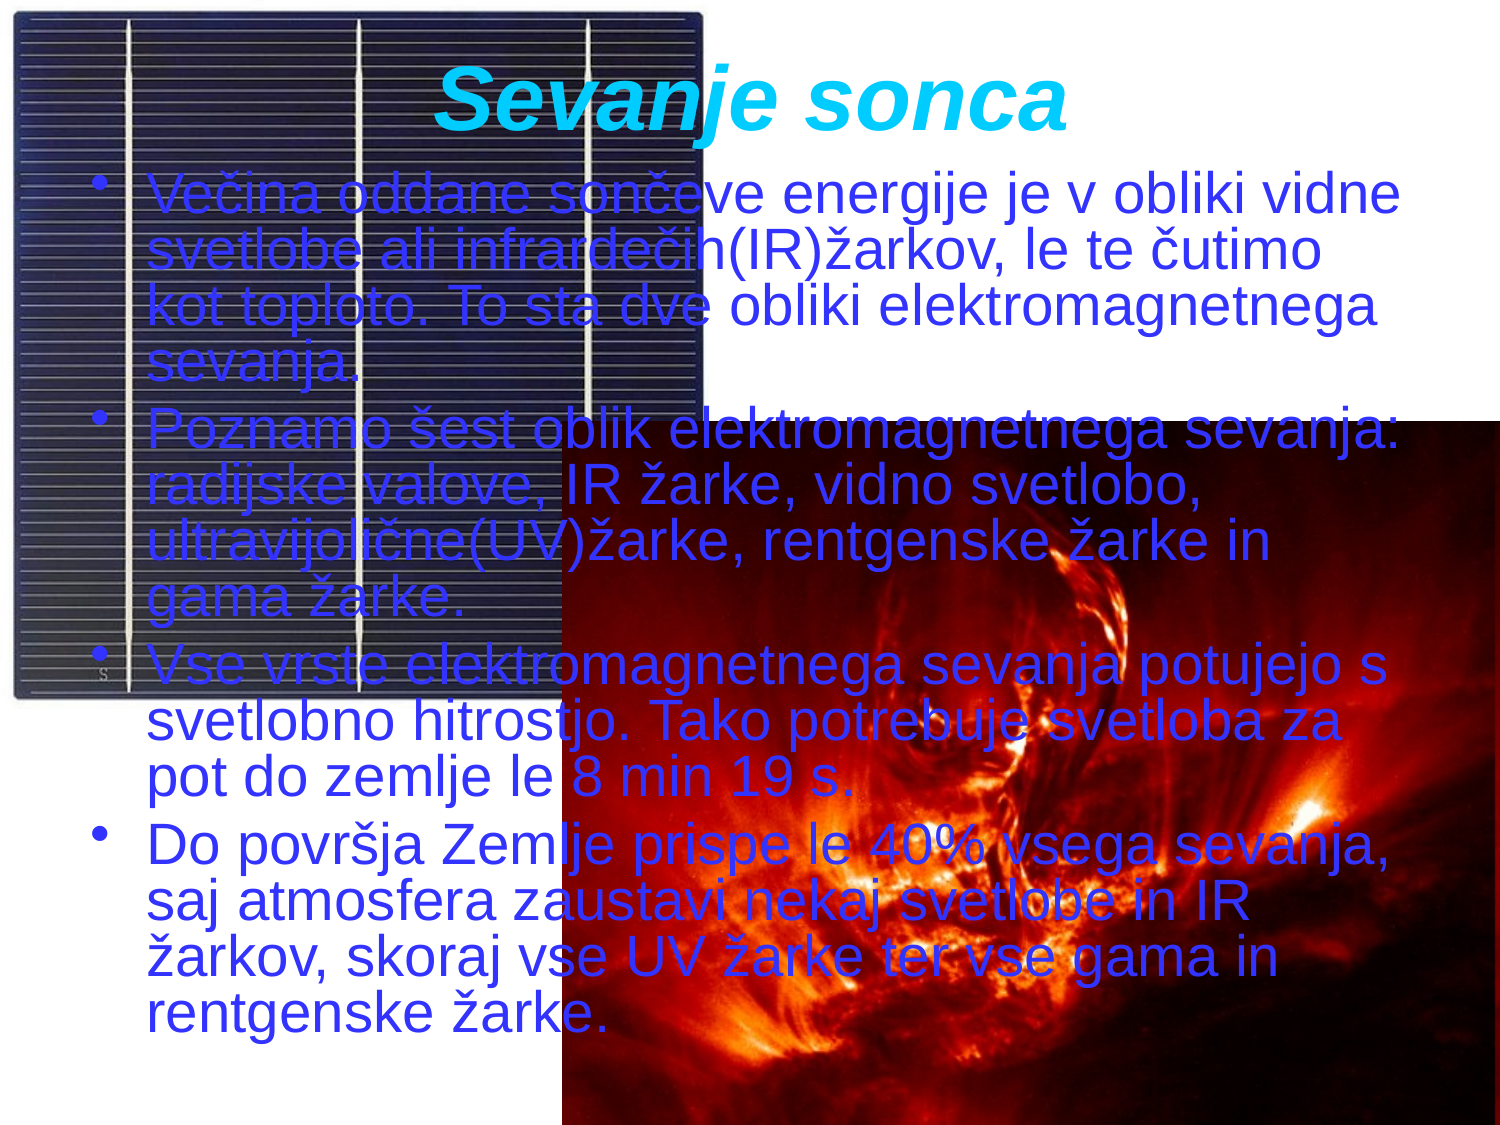

# Sevanje sonca
Večina oddane sončeve energije je v obliki vidne svetlobe ali infrardečih(IR)žarkov, le te čutimo kot toploto. To sta dve obliki elektromagnetnega sevanja.
Poznamo šest oblik elektromagnetnega sevanja: radijske valove, IR žarke, vidno svetlobo, ultravijolične(UV)žarke, rentgenske žarke in gama žarke.
Vse vrste elektromagnetnega sevanja potujejo s svetlobno hitrostjo. Tako potrebuje svetloba za pot do zemlje le 8 min 19 s.
Do površja Zemlje prispe le 40% vsega sevanja, saj atmosfera zaustavi nekaj svetlobe in IR žarkov, skoraj vse UV žarke ter vse gama in rentgenske žarke.